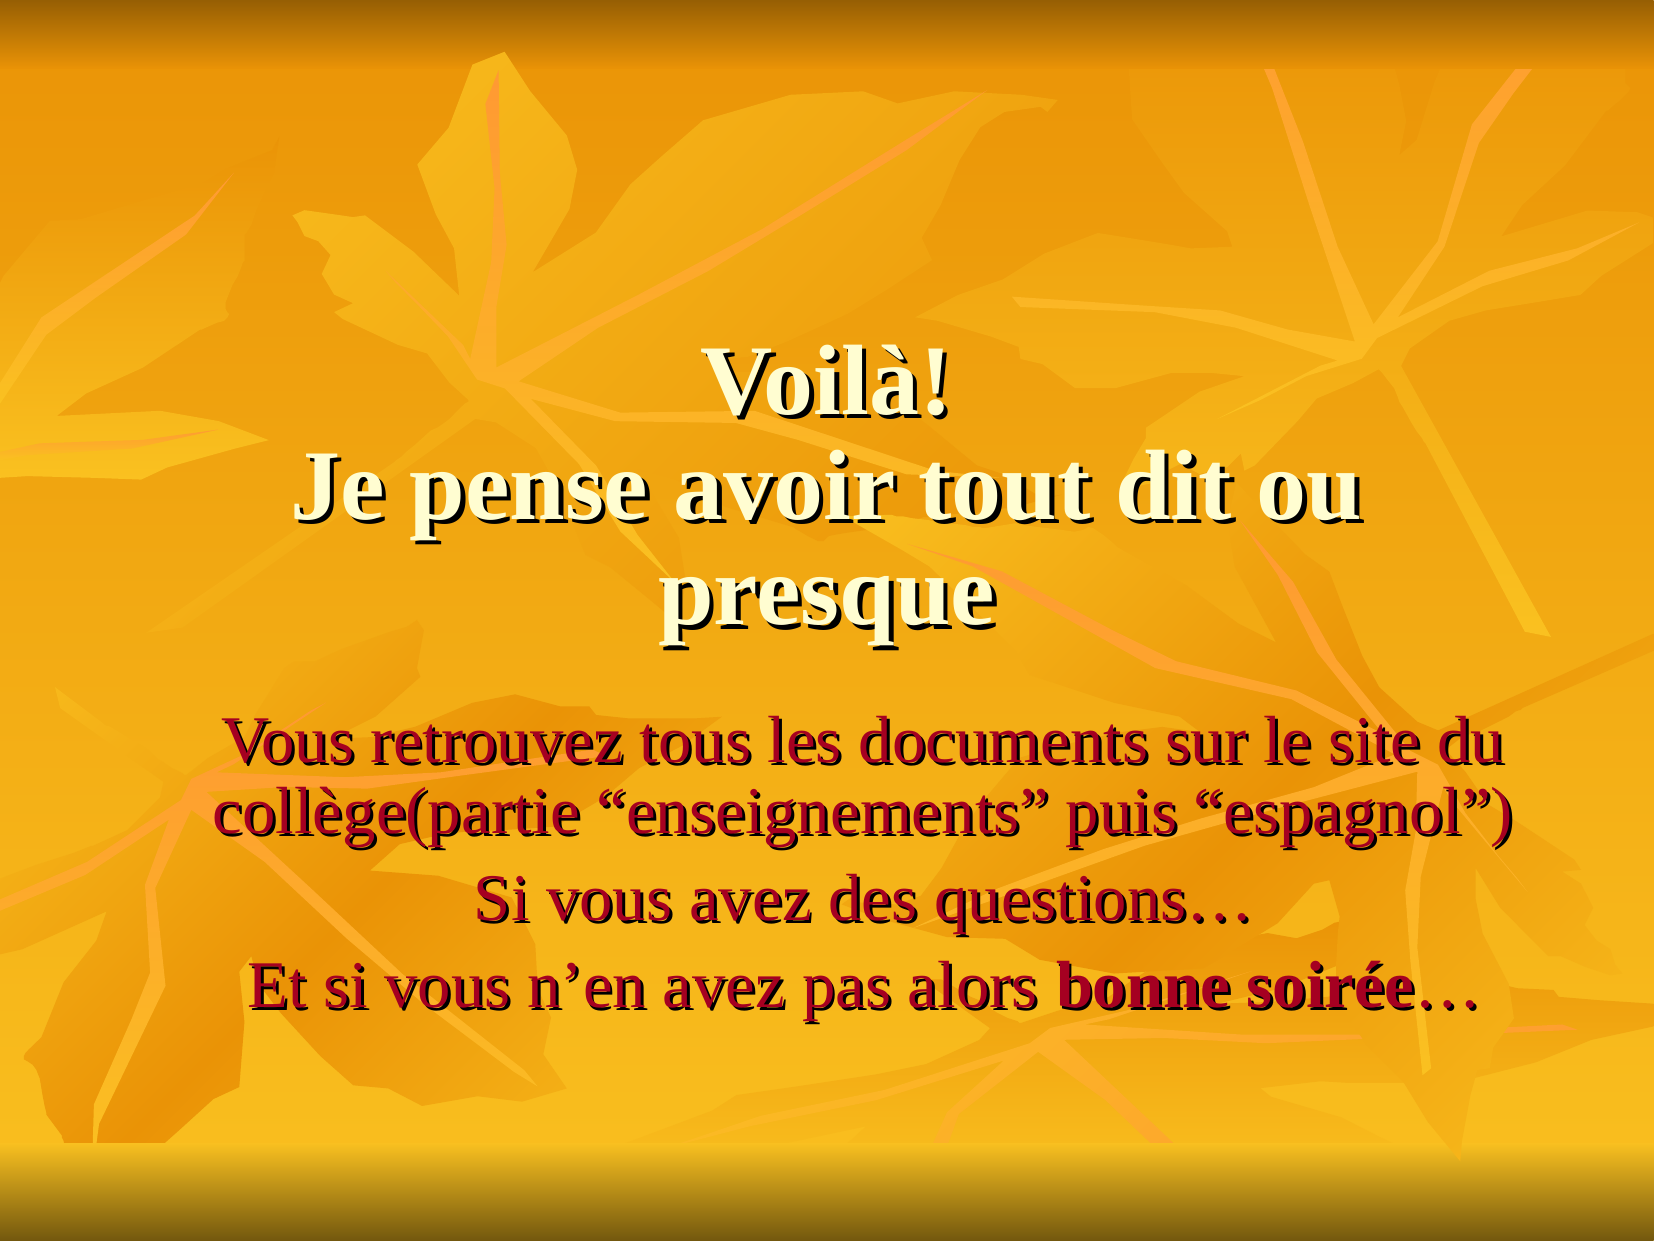

# Voilà! Je pense avoir tout dit ou presque
Vous retrouvez tous les documents sur le site du collège(partie “enseignements” puis “espagnol”)‏
Si vous avez des questions…
Et si vous n’en avez pas alors bonne soirée…